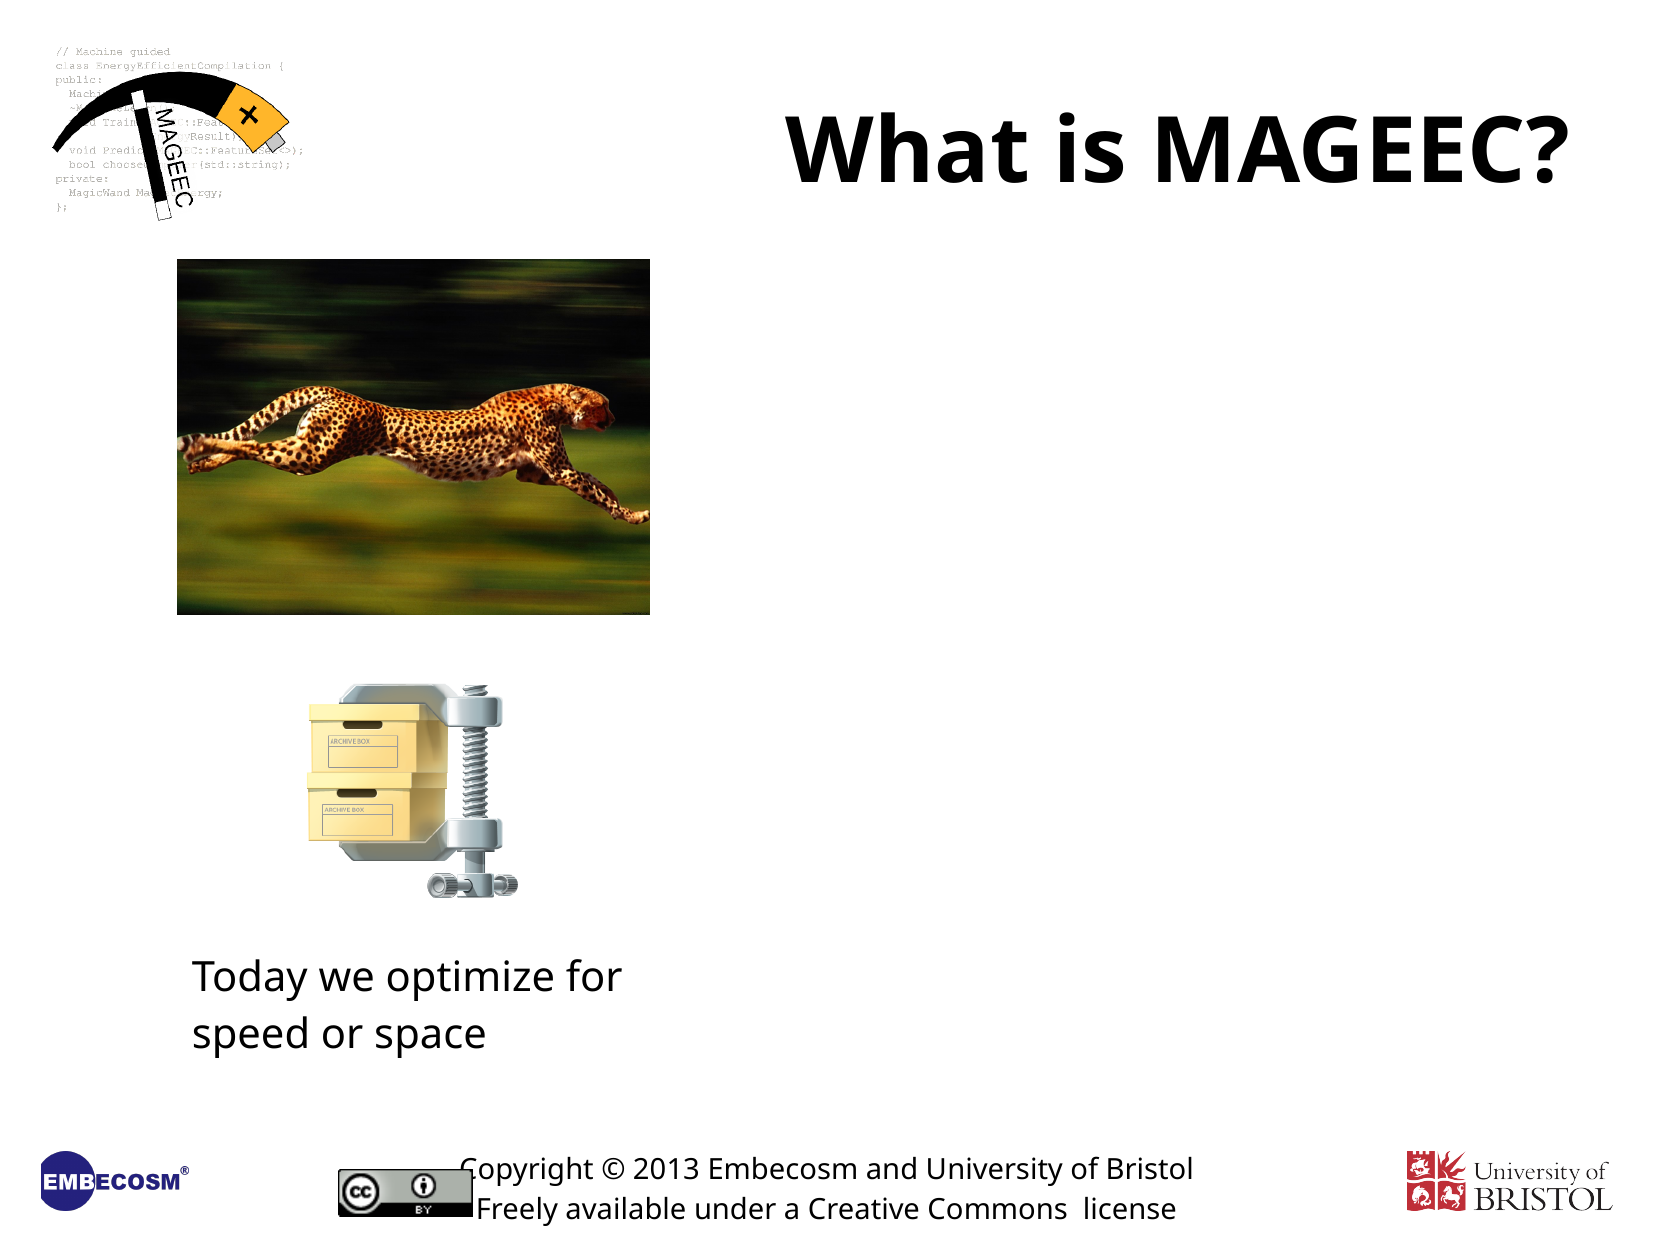

# What is MAGEEC?
Today we optimize for speed or space